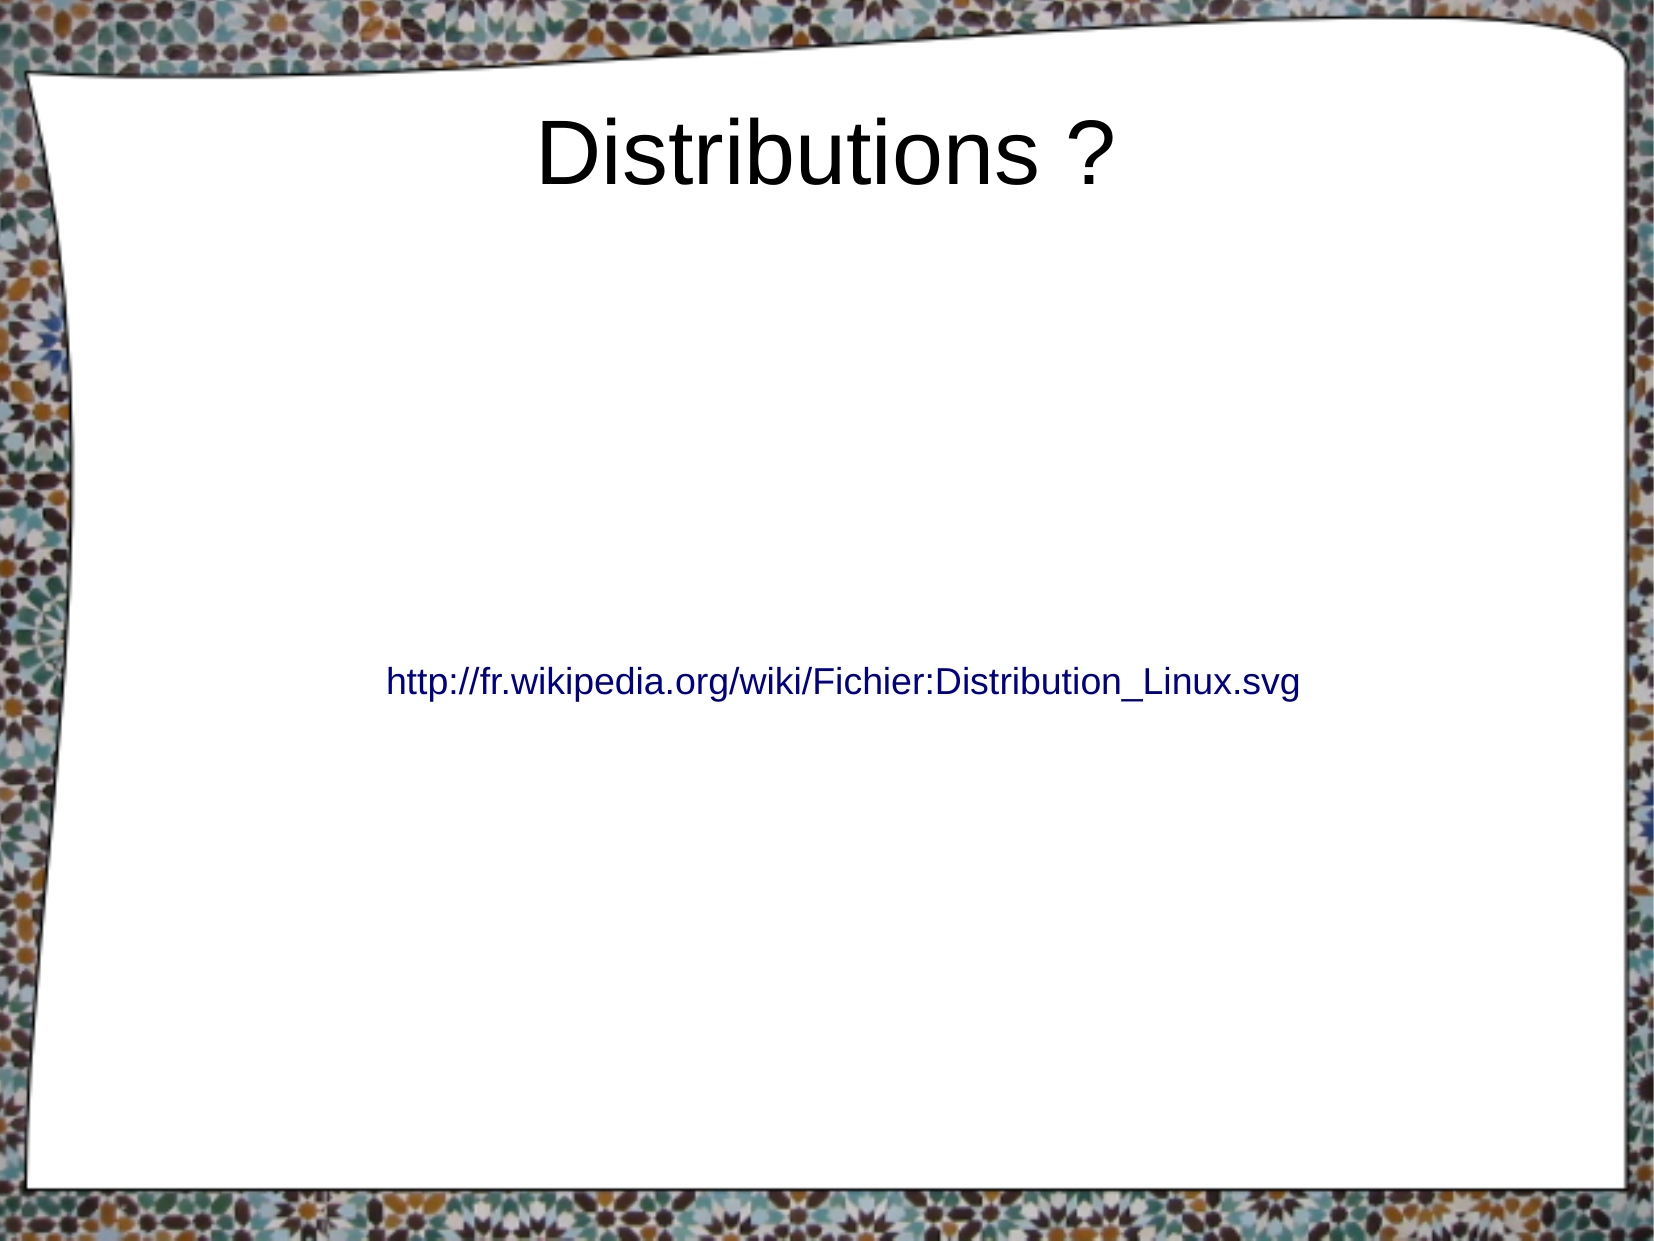

# Distributions ?
http://fr.wikipedia.org/wiki/Fichier:Distribution_Linux.svg
Linux : Le quoi, le pourquoi et le comment (Nibrass/Oujda)